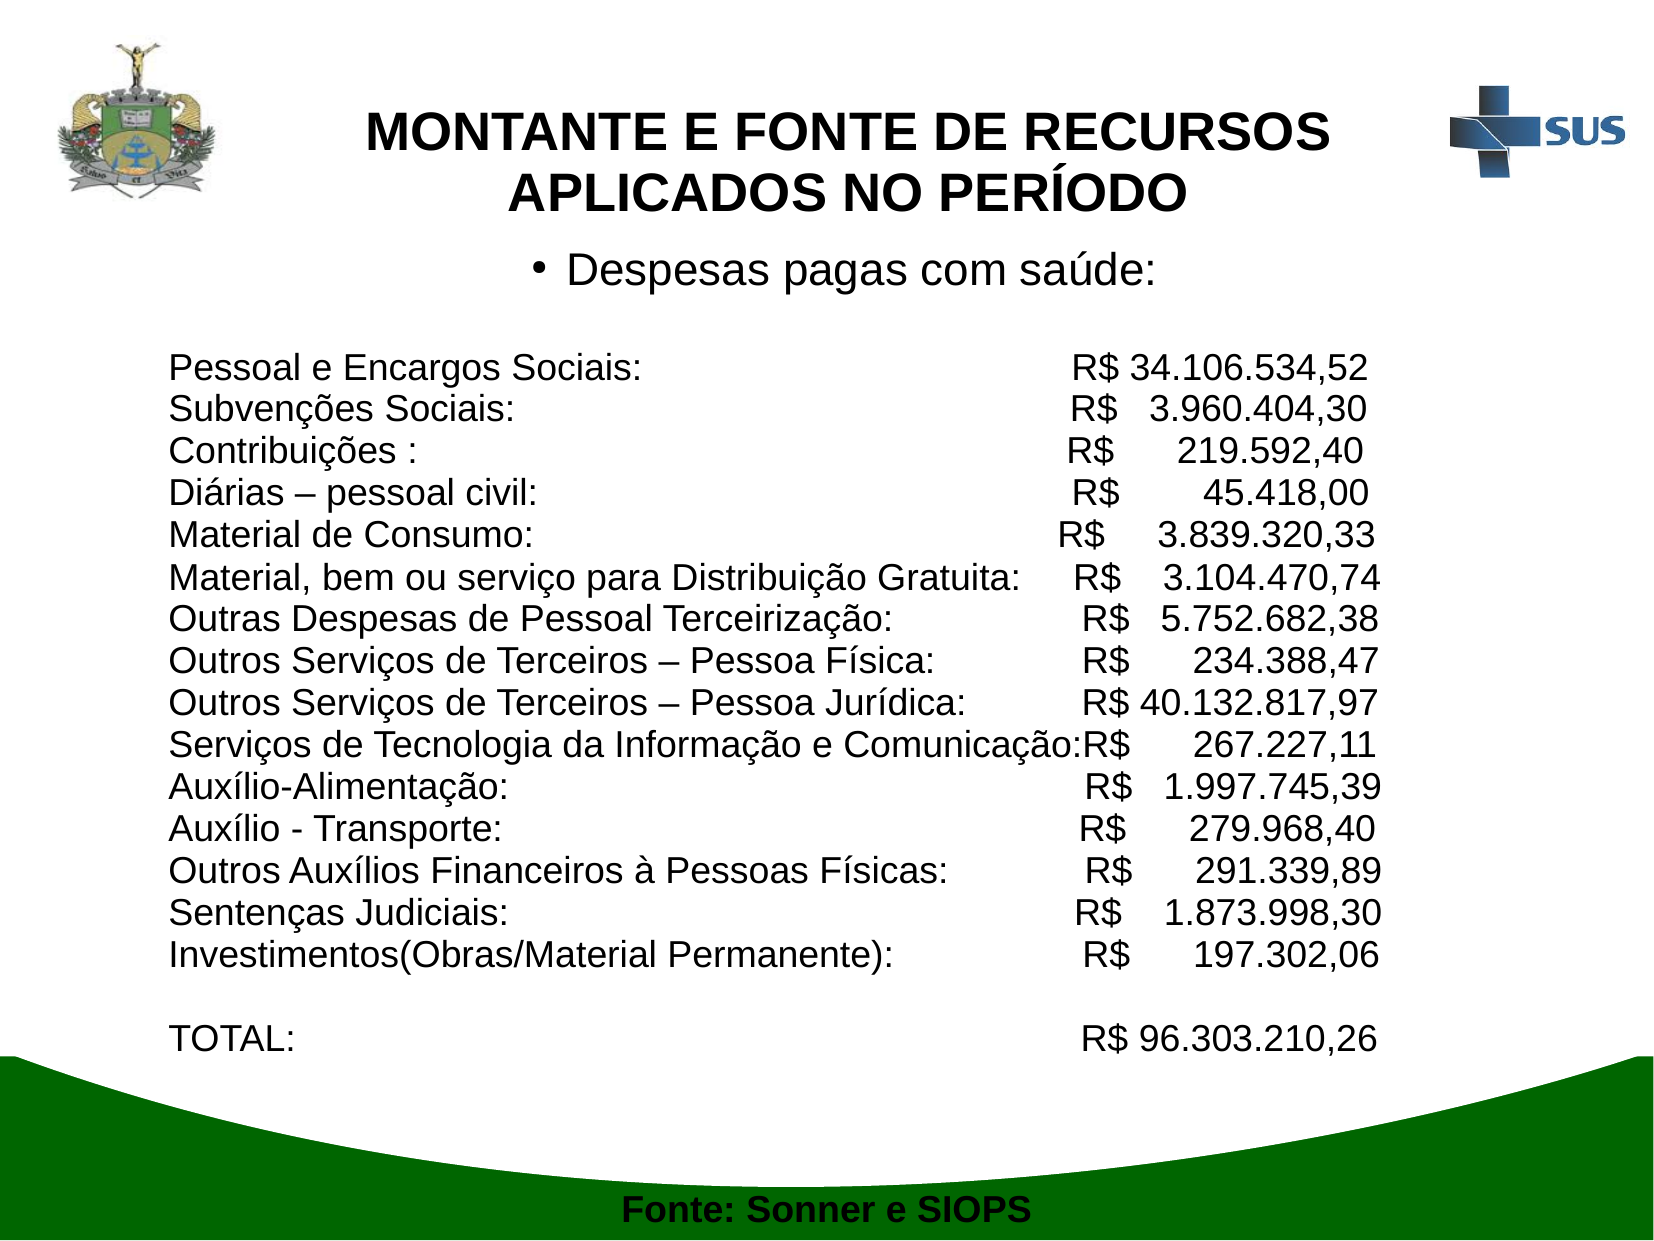

MONTANTE E FONTE DE RECURSOS APLICADOS NO PERÍODO
Despesas pagas com saúde:
Pessoal e Encargos Sociais: R$ 34.106.534,52
Subvenções Sociais: R$ 3.960.404,30
Contribuições : R$ 219.592,40
Diárias – pessoal civil: R$ 45.418,00
Material de Consumo: R$ 3.839.320,33
Material, bem ou serviço para Distribuição Gratuita: R$ 3.104.470,74
Outras Despesas de Pessoal Terceirização: R$ 5.752.682,38
Outros Serviços de Terceiros – Pessoa Física: R$ 234.388,47
Outros Serviços de Terceiros – Pessoa Jurídica: R$ 40.132.817,97
Serviços de Tecnologia da Informação e Comunicação:R$ 267.227,11
Auxílio-Alimentação: R$ 1.997.745,39
Auxílio - Transporte: R$ 279.968,40
Outros Auxílios Financeiros à Pessoas Físicas: R$ 291.339,89
Sentenças Judiciais: R$ 1.873.998,30
Investimentos(Obras/Material Permanente): R$ 197.302,06
TOTAL: R$ 96.303.210,26
Fonte: Sonner e SIOPS